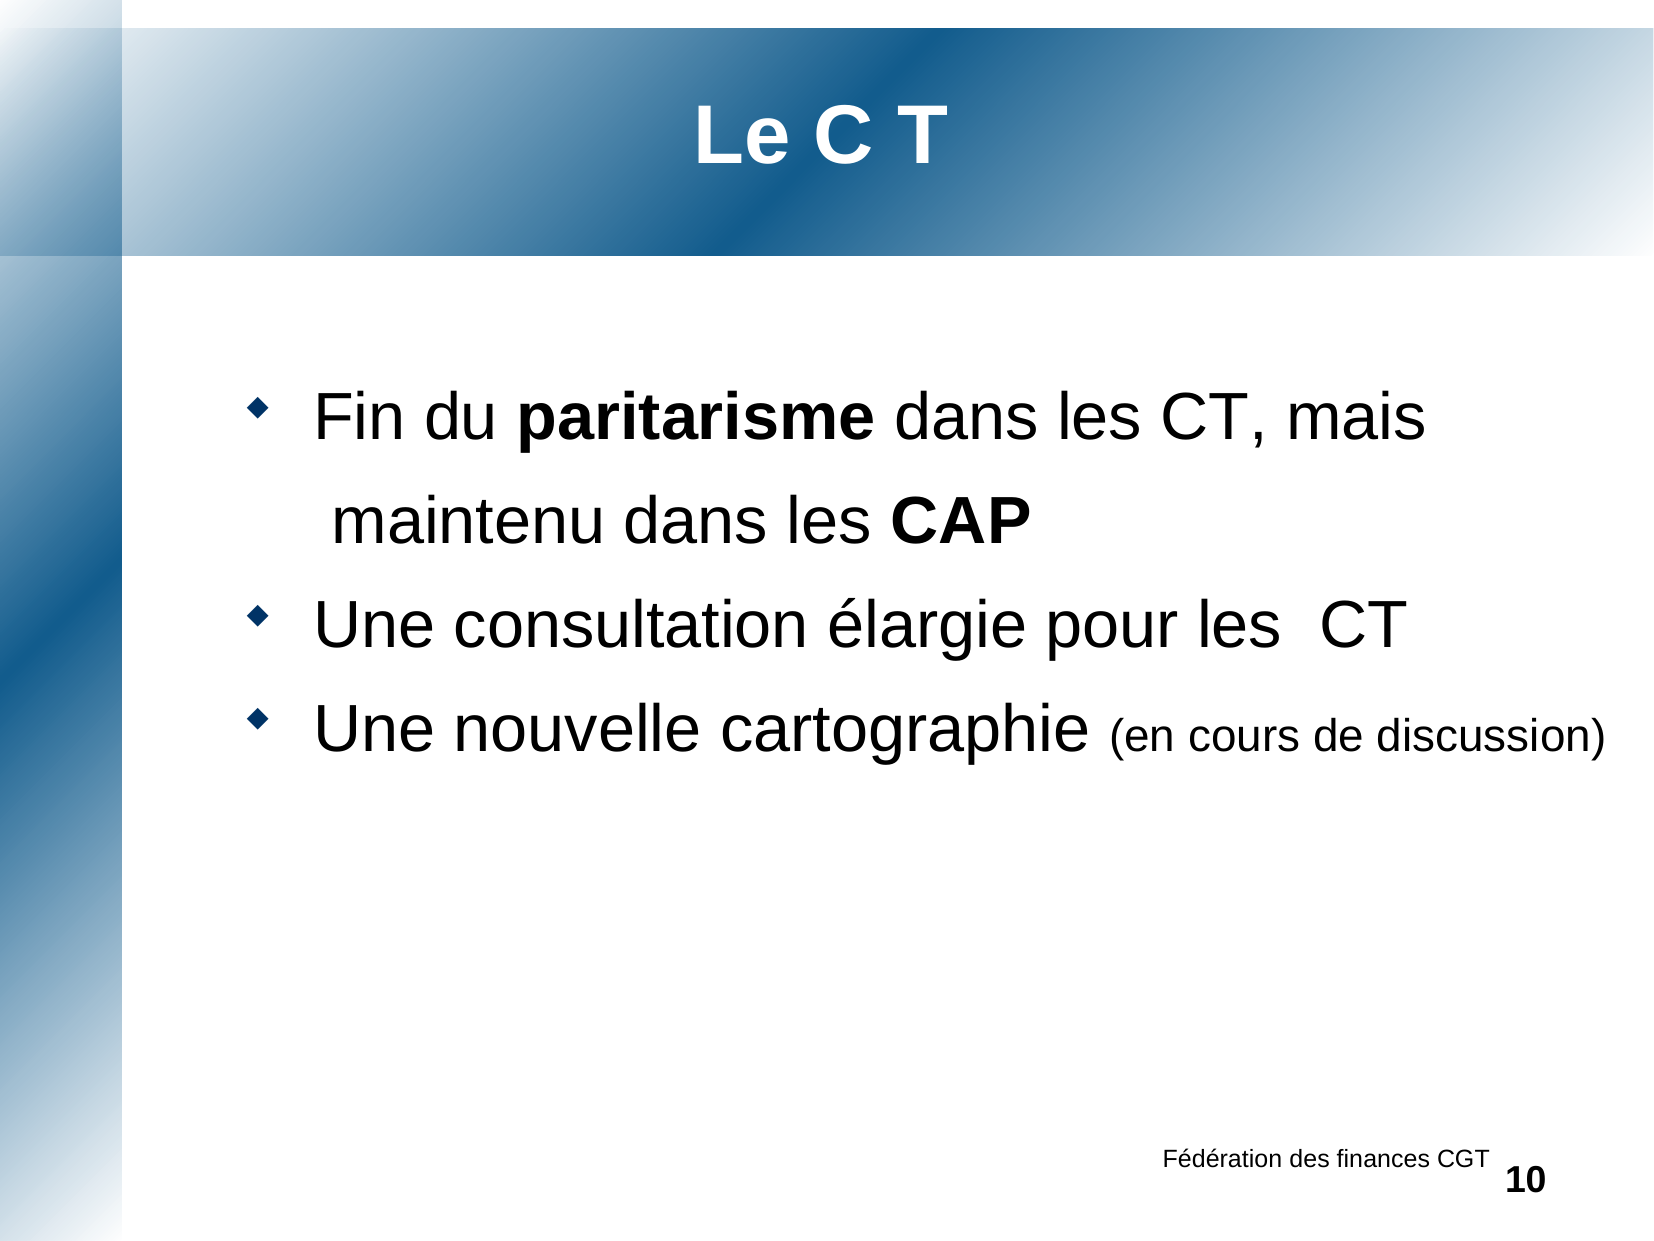

# Le C T
Fin du paritarisme dans les CT, mais
 maintenu dans les CAP
Une consultation élargie pour les CT
Une nouvelle cartographie (en cours de discussion)
Fédération des finances CGT
Fédération des finances CGT